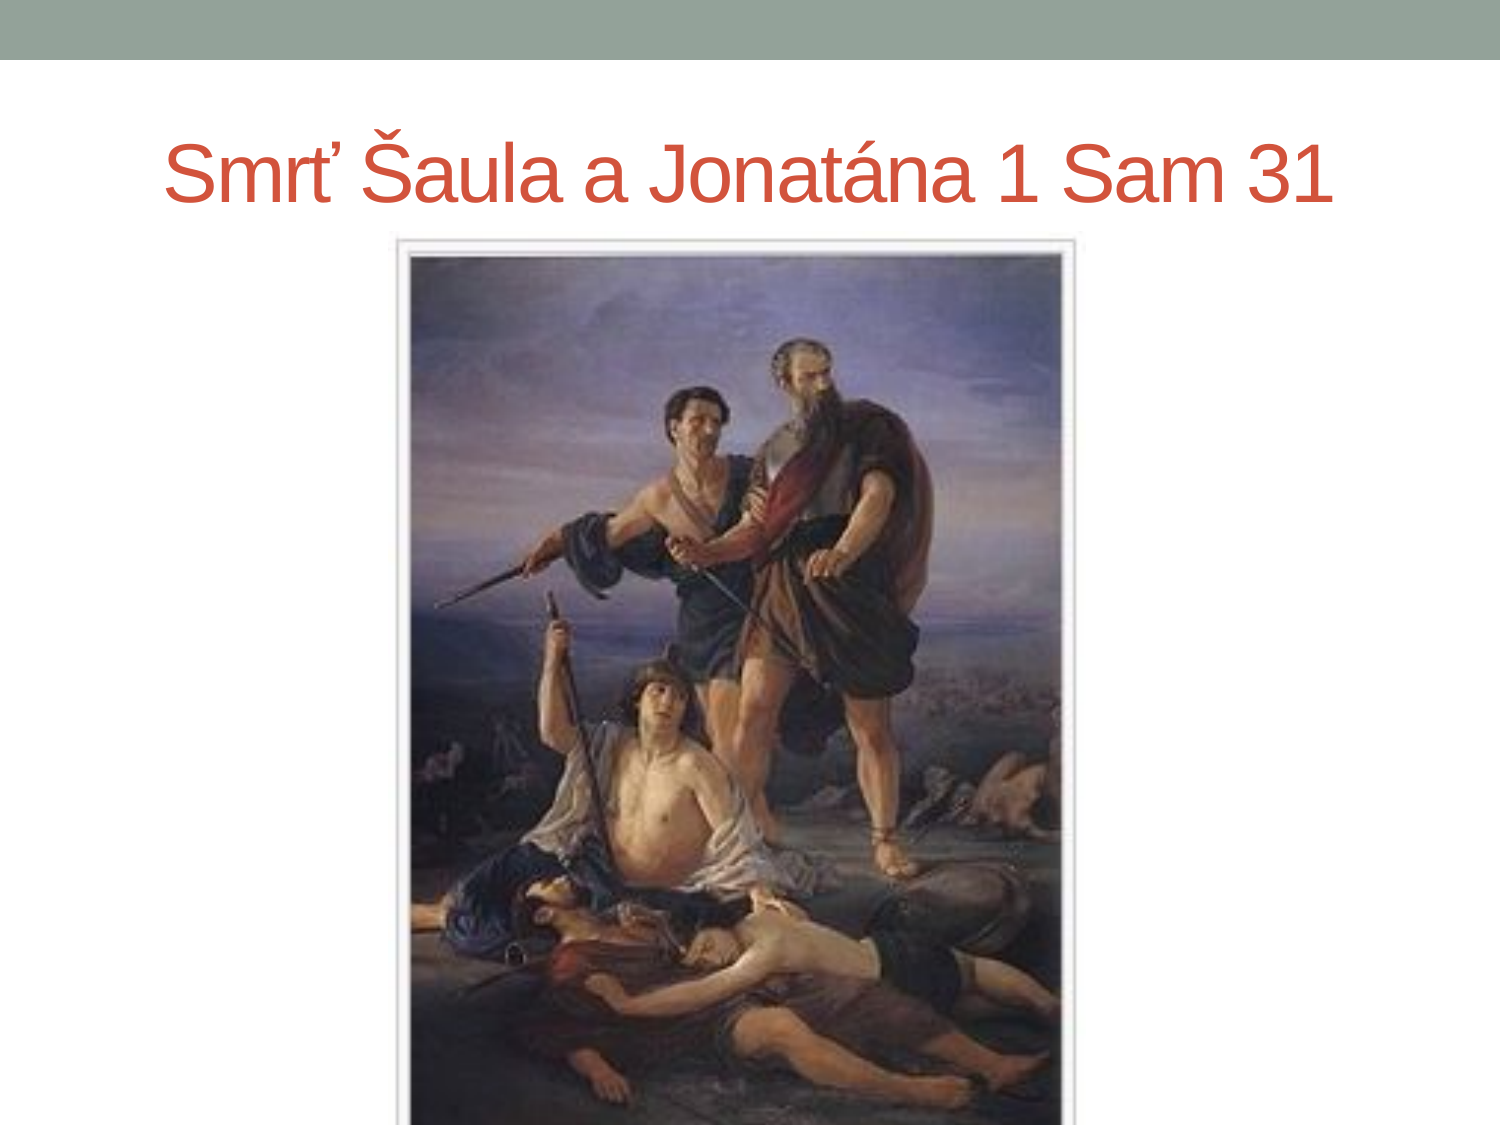

# Smrť Šaula a Jonatána 1 Sam 31